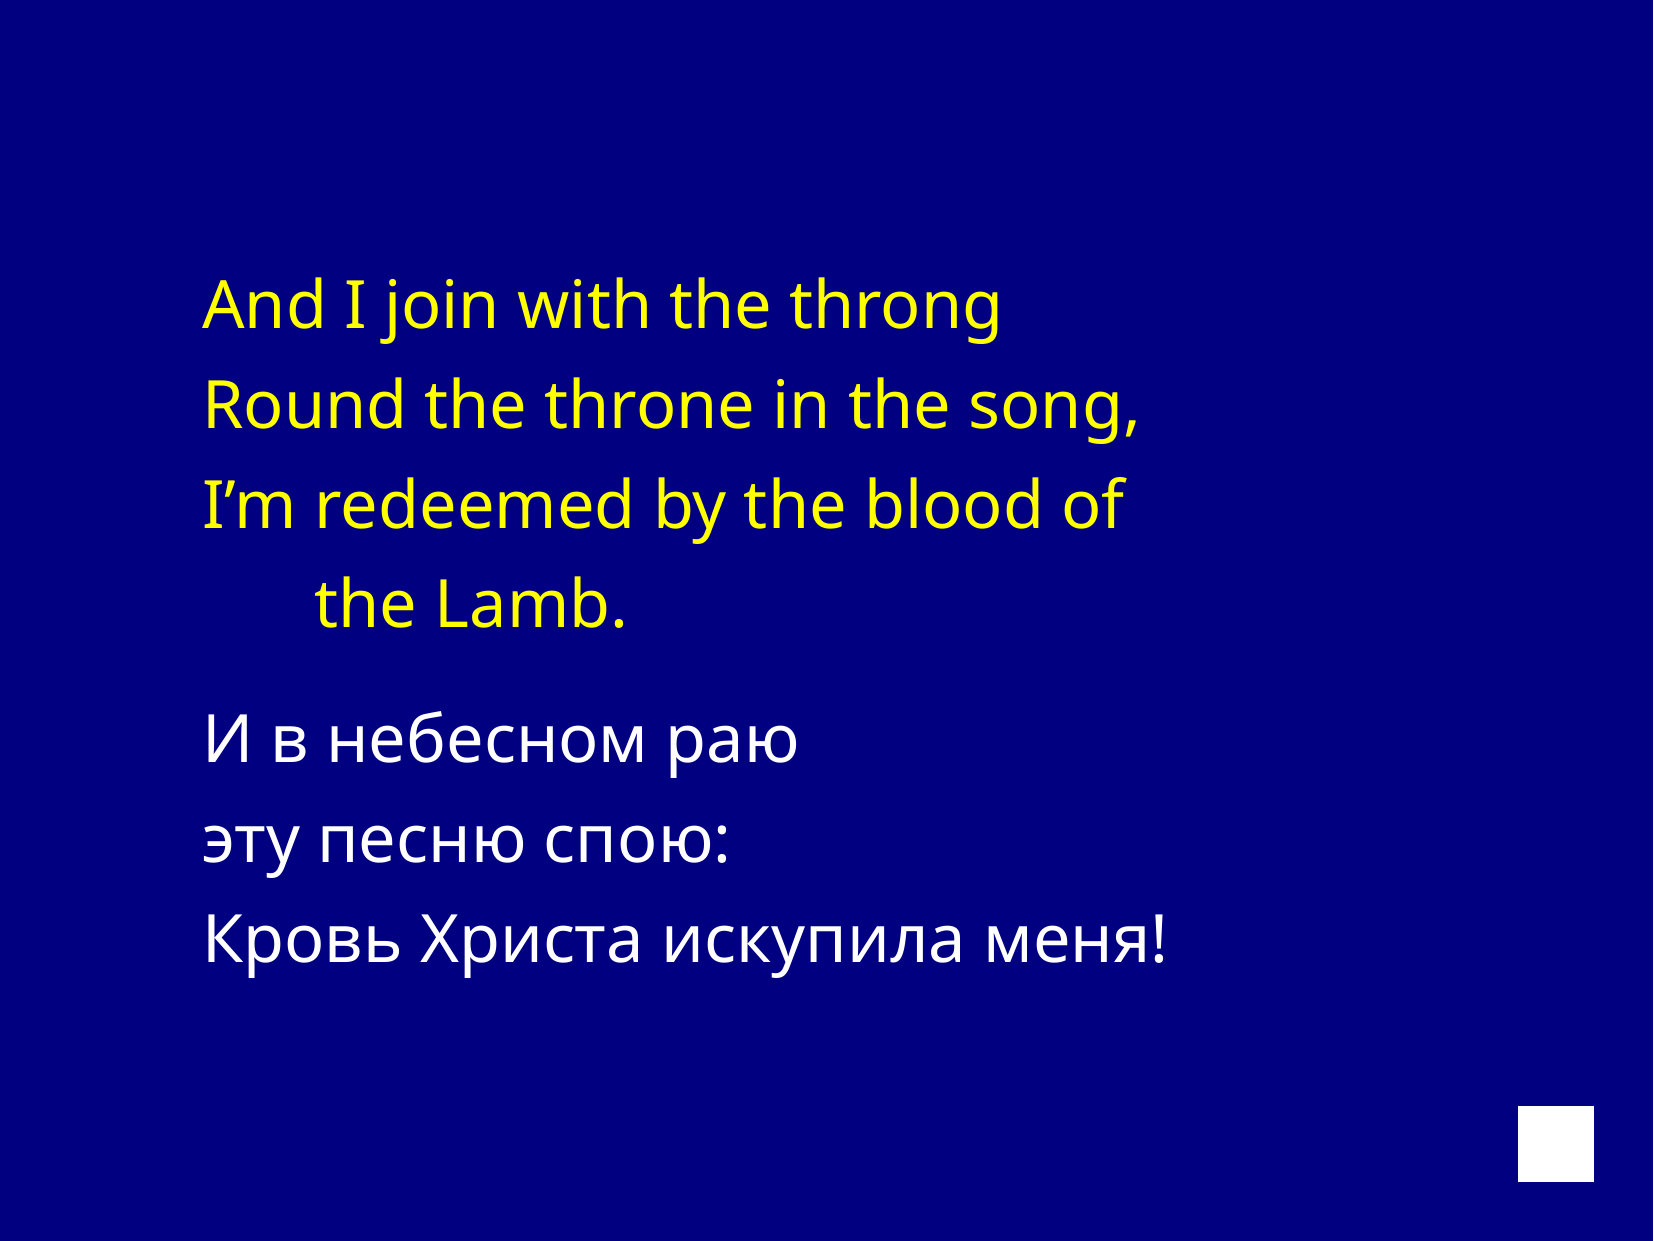

And I join with the throng
	Round the throne in the song,
	I’m redeemed by the blood of
		the Lamb.
	И в небесном раю
	эту песню спою:
	Кровь Христа искупила меня!